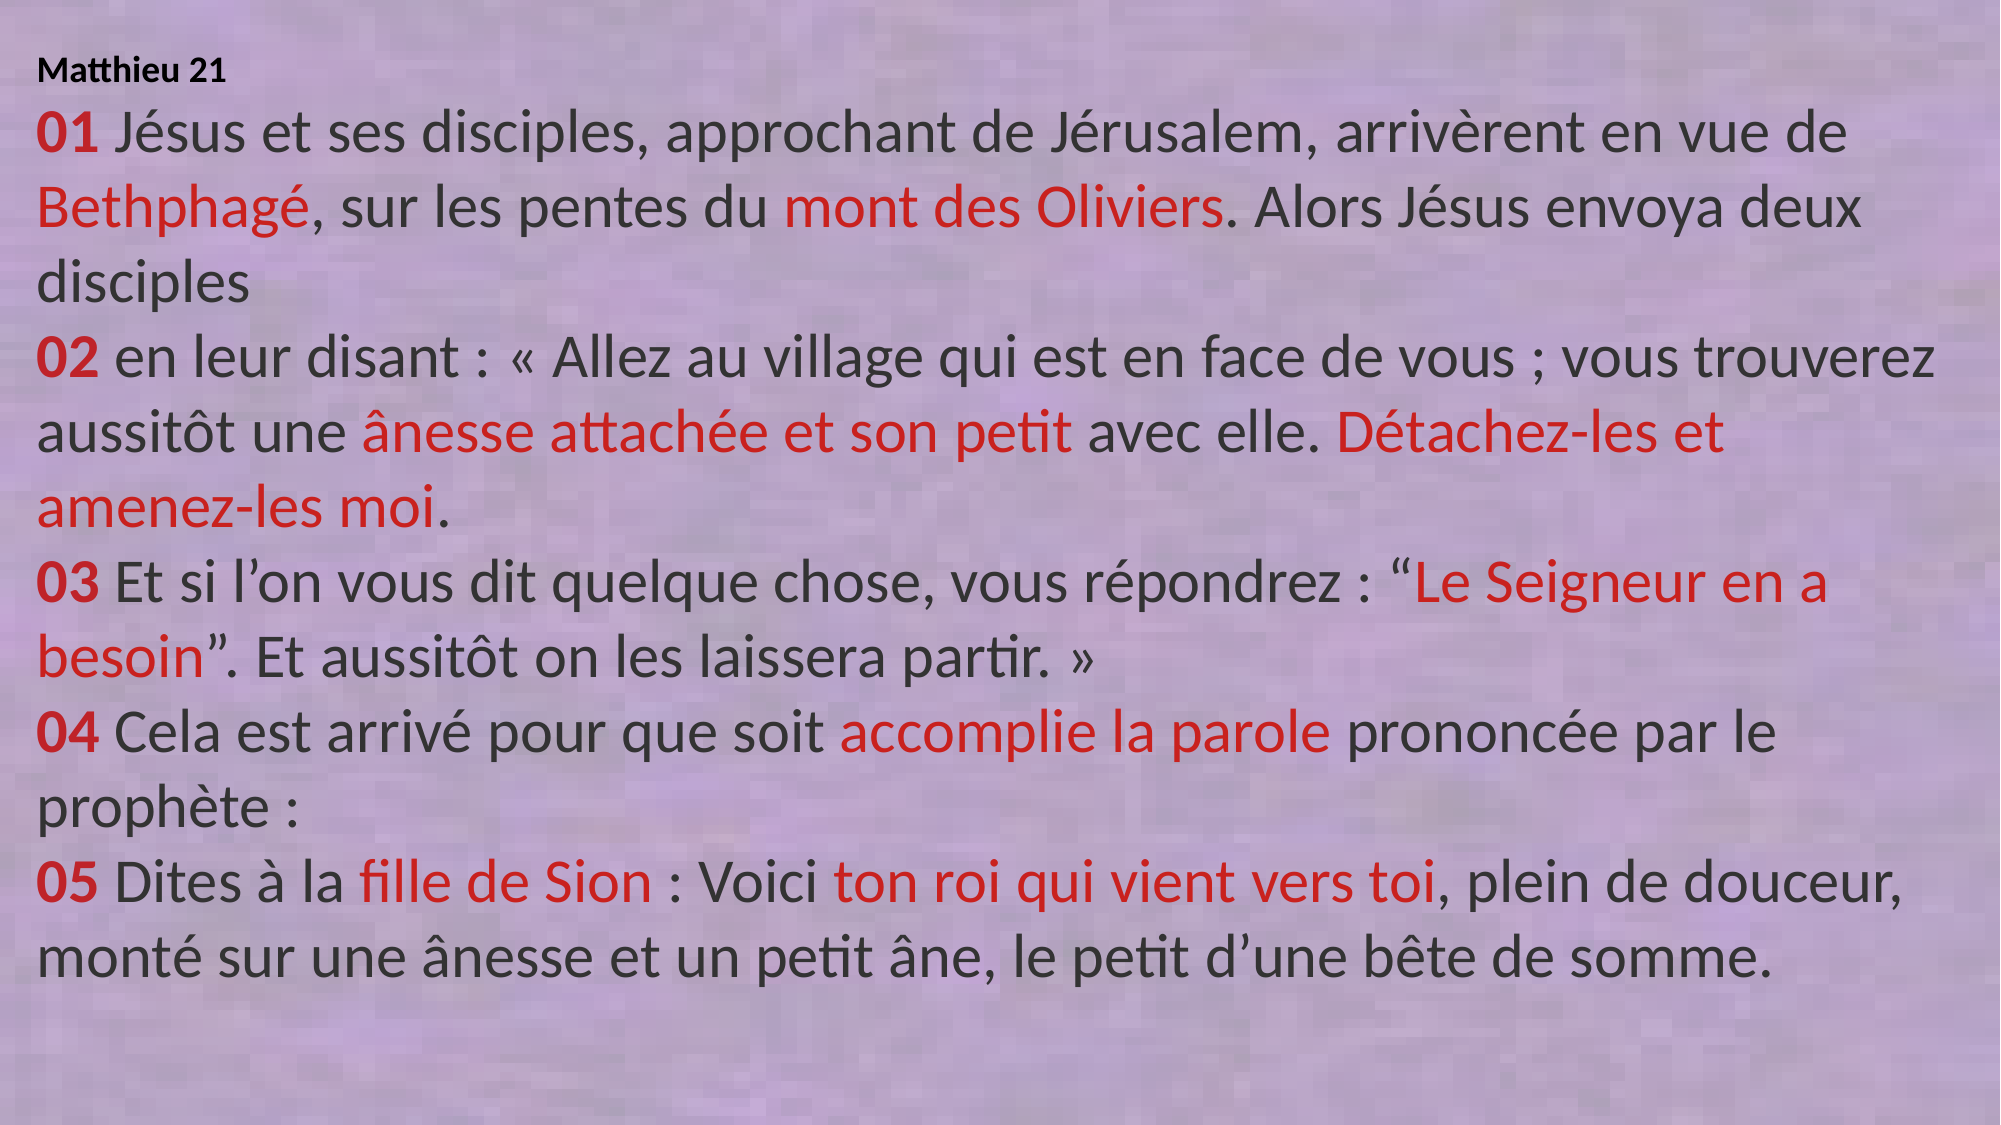

Matthieu 21
01 Jésus et ses disciples, approchant de Jérusalem, arrivèrent en vue de Bethphagé, sur les pentes du mont des Oliviers. Alors Jésus envoya deux disciples
02 en leur disant : « Allez au village qui est en face de vous ; vous trouverez aussitôt une ânesse attachée et son petit avec elle. Détachez-les et amenez-les moi.
03 Et si l’on vous dit quelque chose, vous répondrez : “Le Seigneur en a besoin”. Et aussitôt on les laissera partir. »
04 Cela est arrivé pour que soit accomplie la parole prononcée par le prophète :
05 Dites à la fille de Sion : Voici ton roi qui vient vers toi, plein de douceur, monté sur une ânesse et un petit âne, le petit d’une bête de somme.